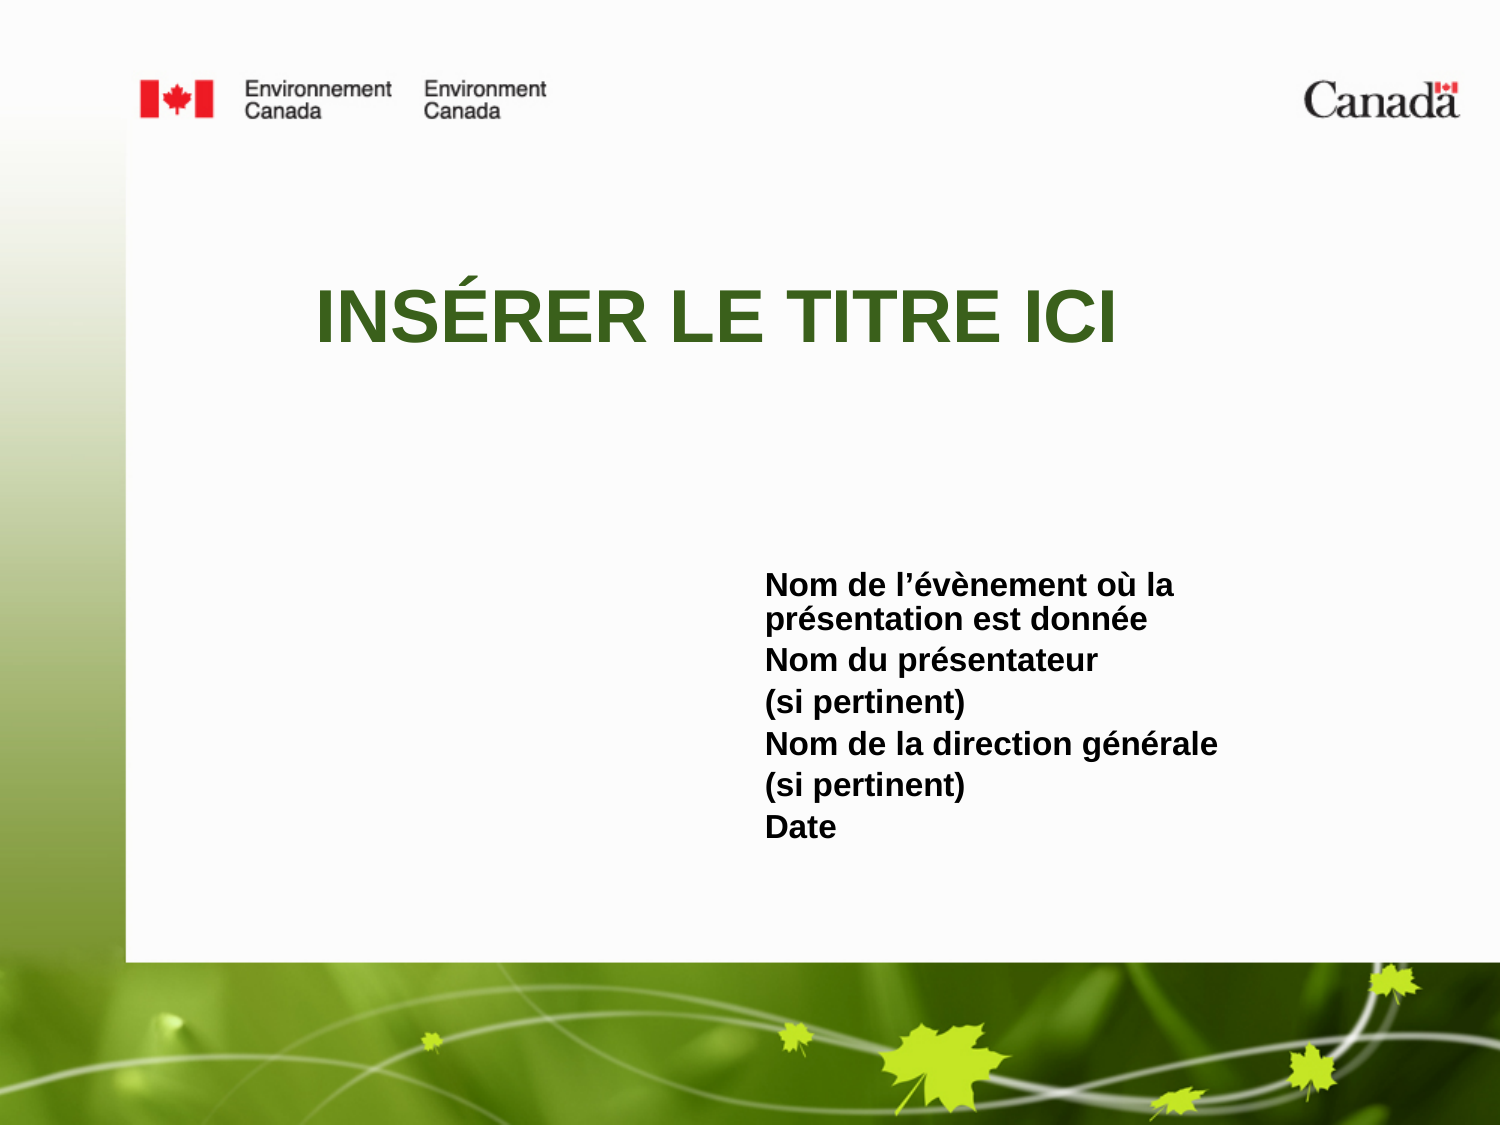

# INSÉRER LE TITRE ICI
Nom de l’évènement où la présentation est donnée
Nom du présentateur
(si pertinent)
Nom de la direction générale
(si pertinent)
Date